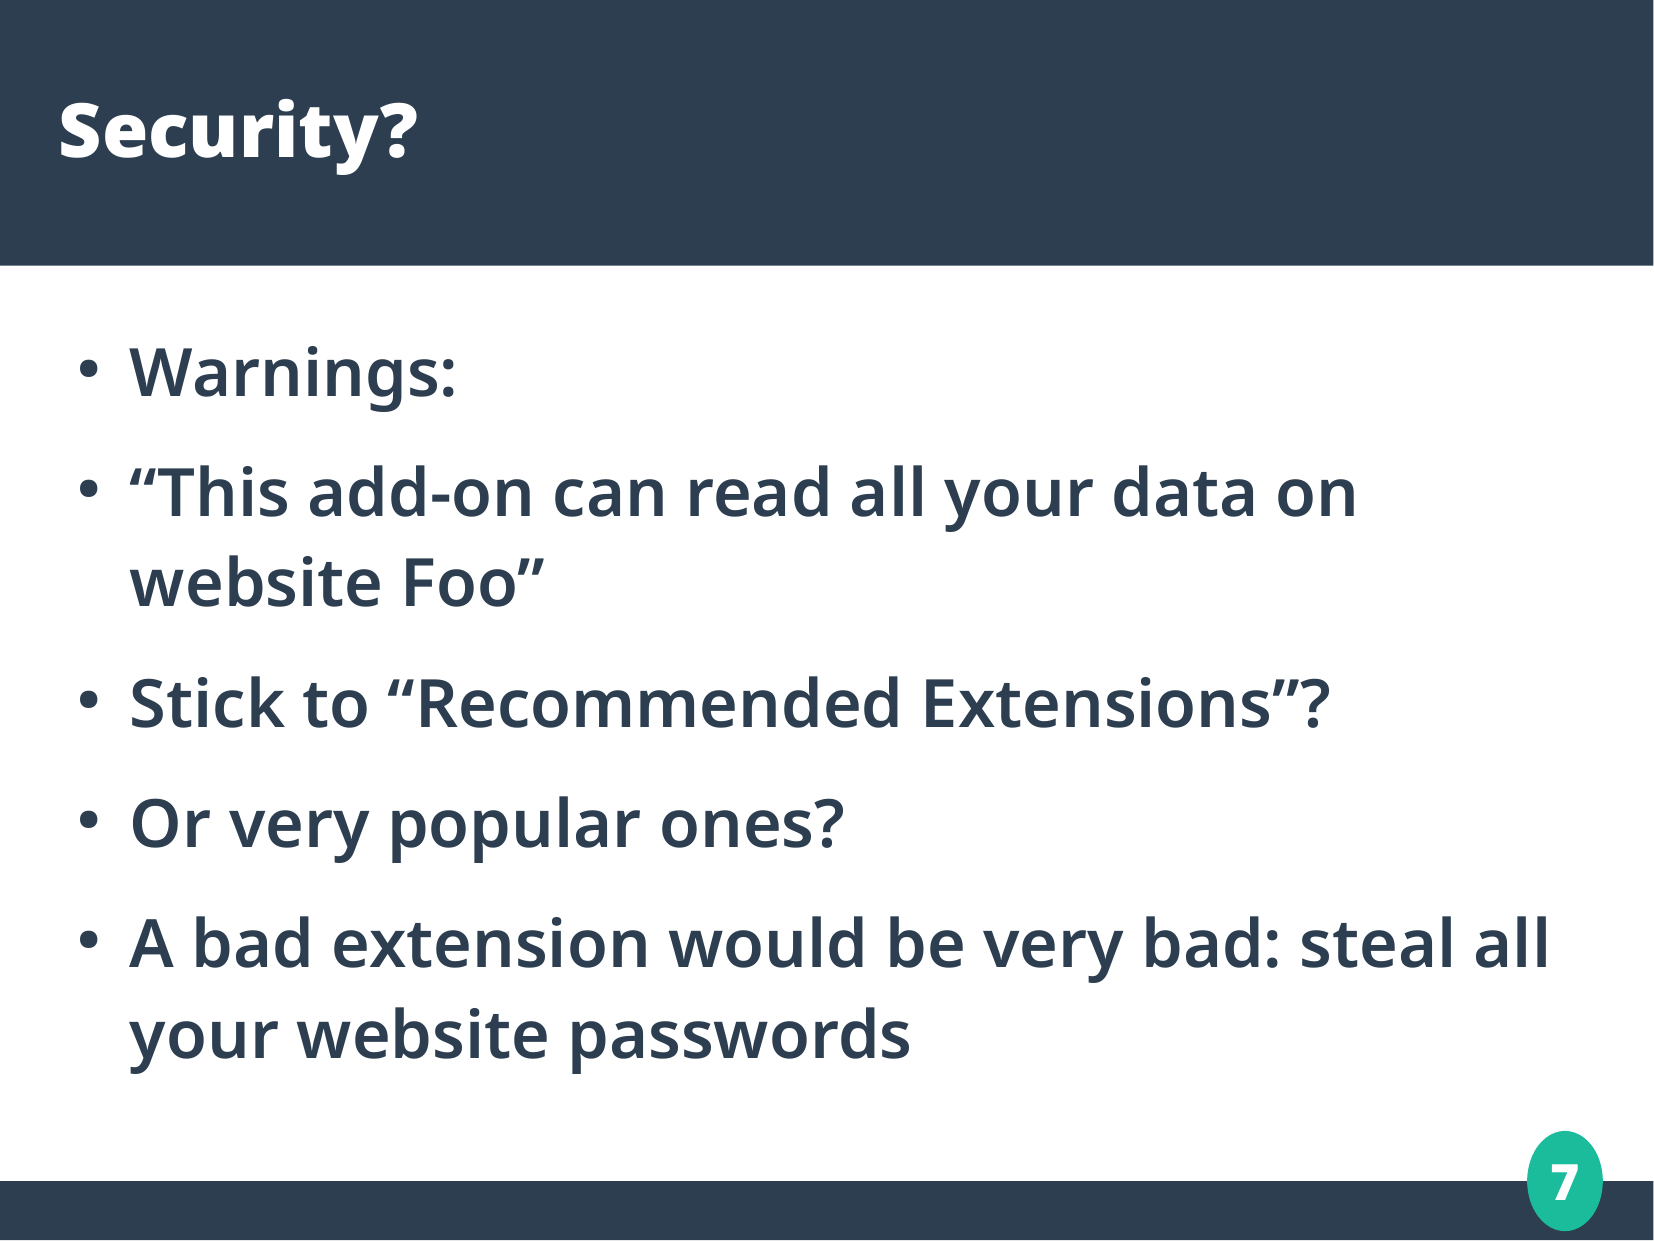

# Security?
Warnings:
“This add-on can read all your data on website Foo”
Stick to “Recommended Extensions”?
Or very popular ones?
A bad extension would be very bad: steal all your website passwords